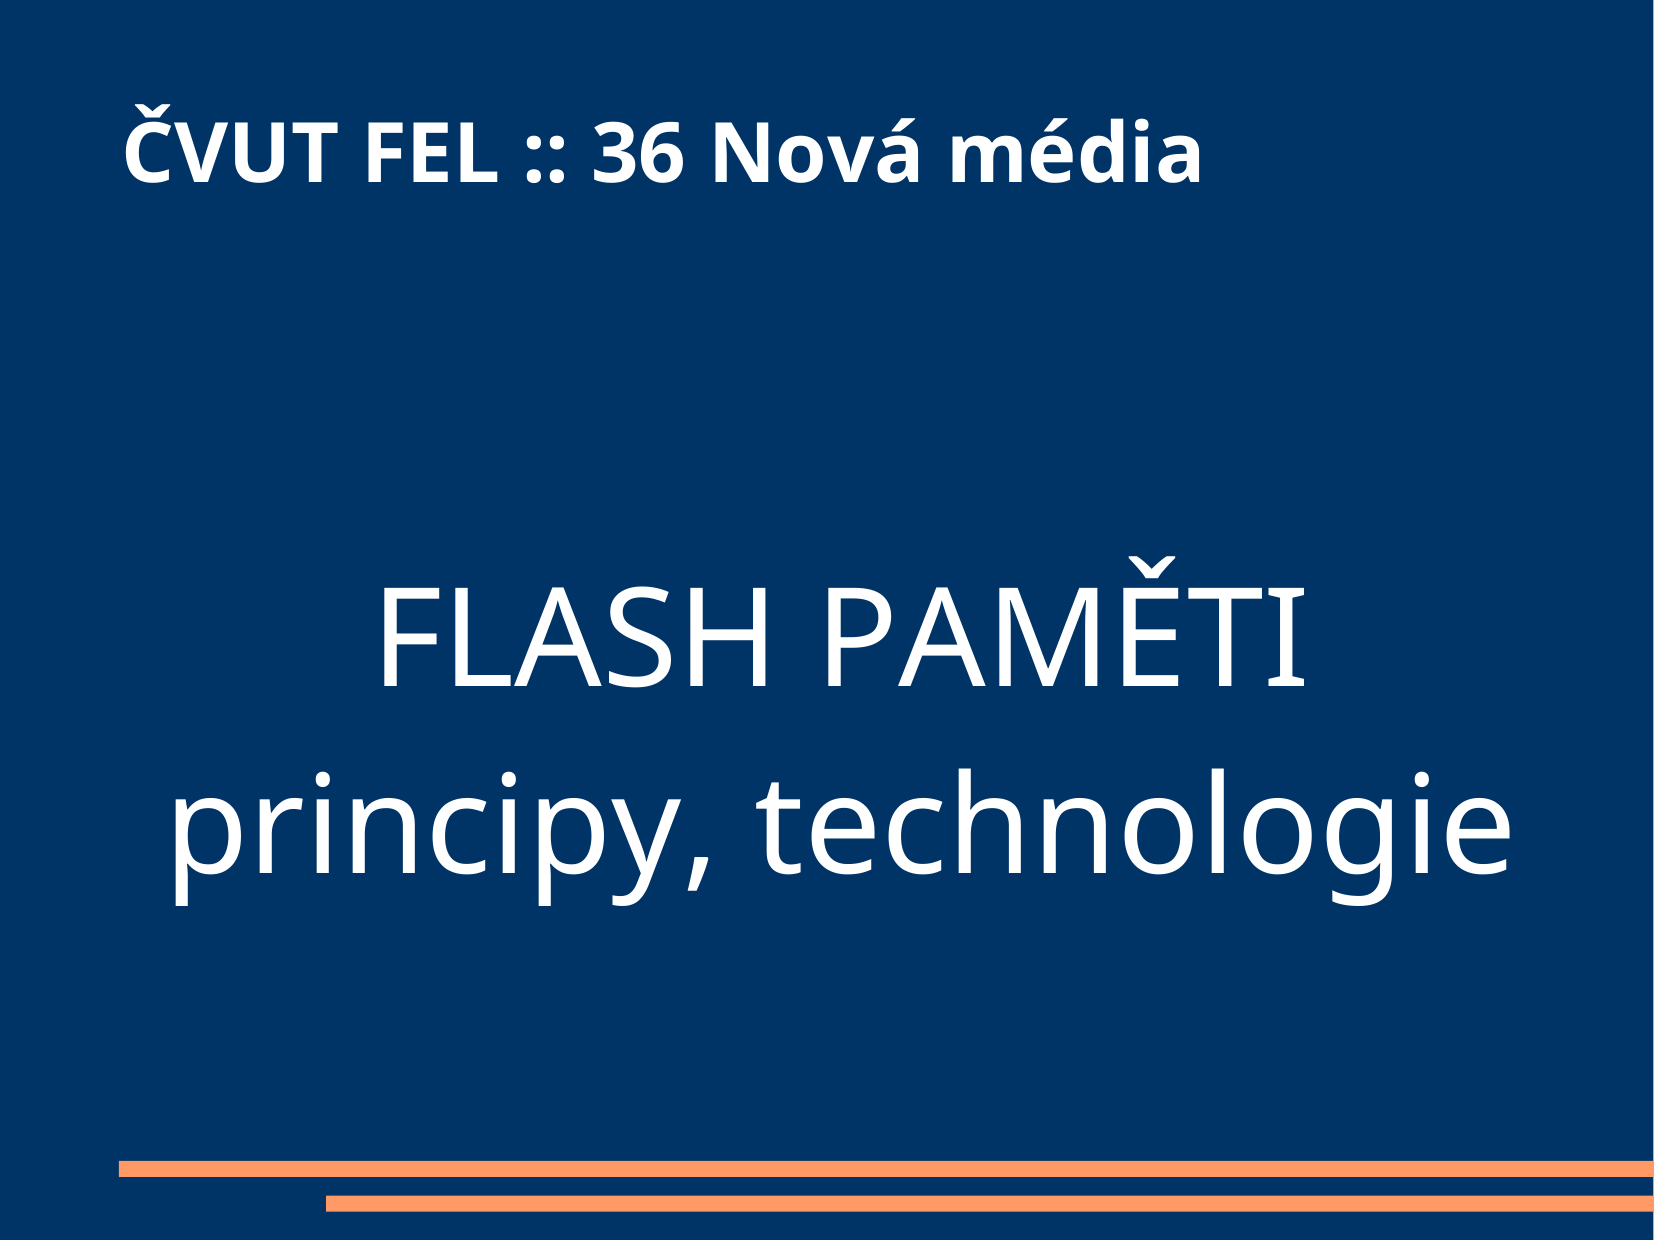

# ČVUT FEL :: 36 Nová média
FLASH PAMĚTI
principy, technologie